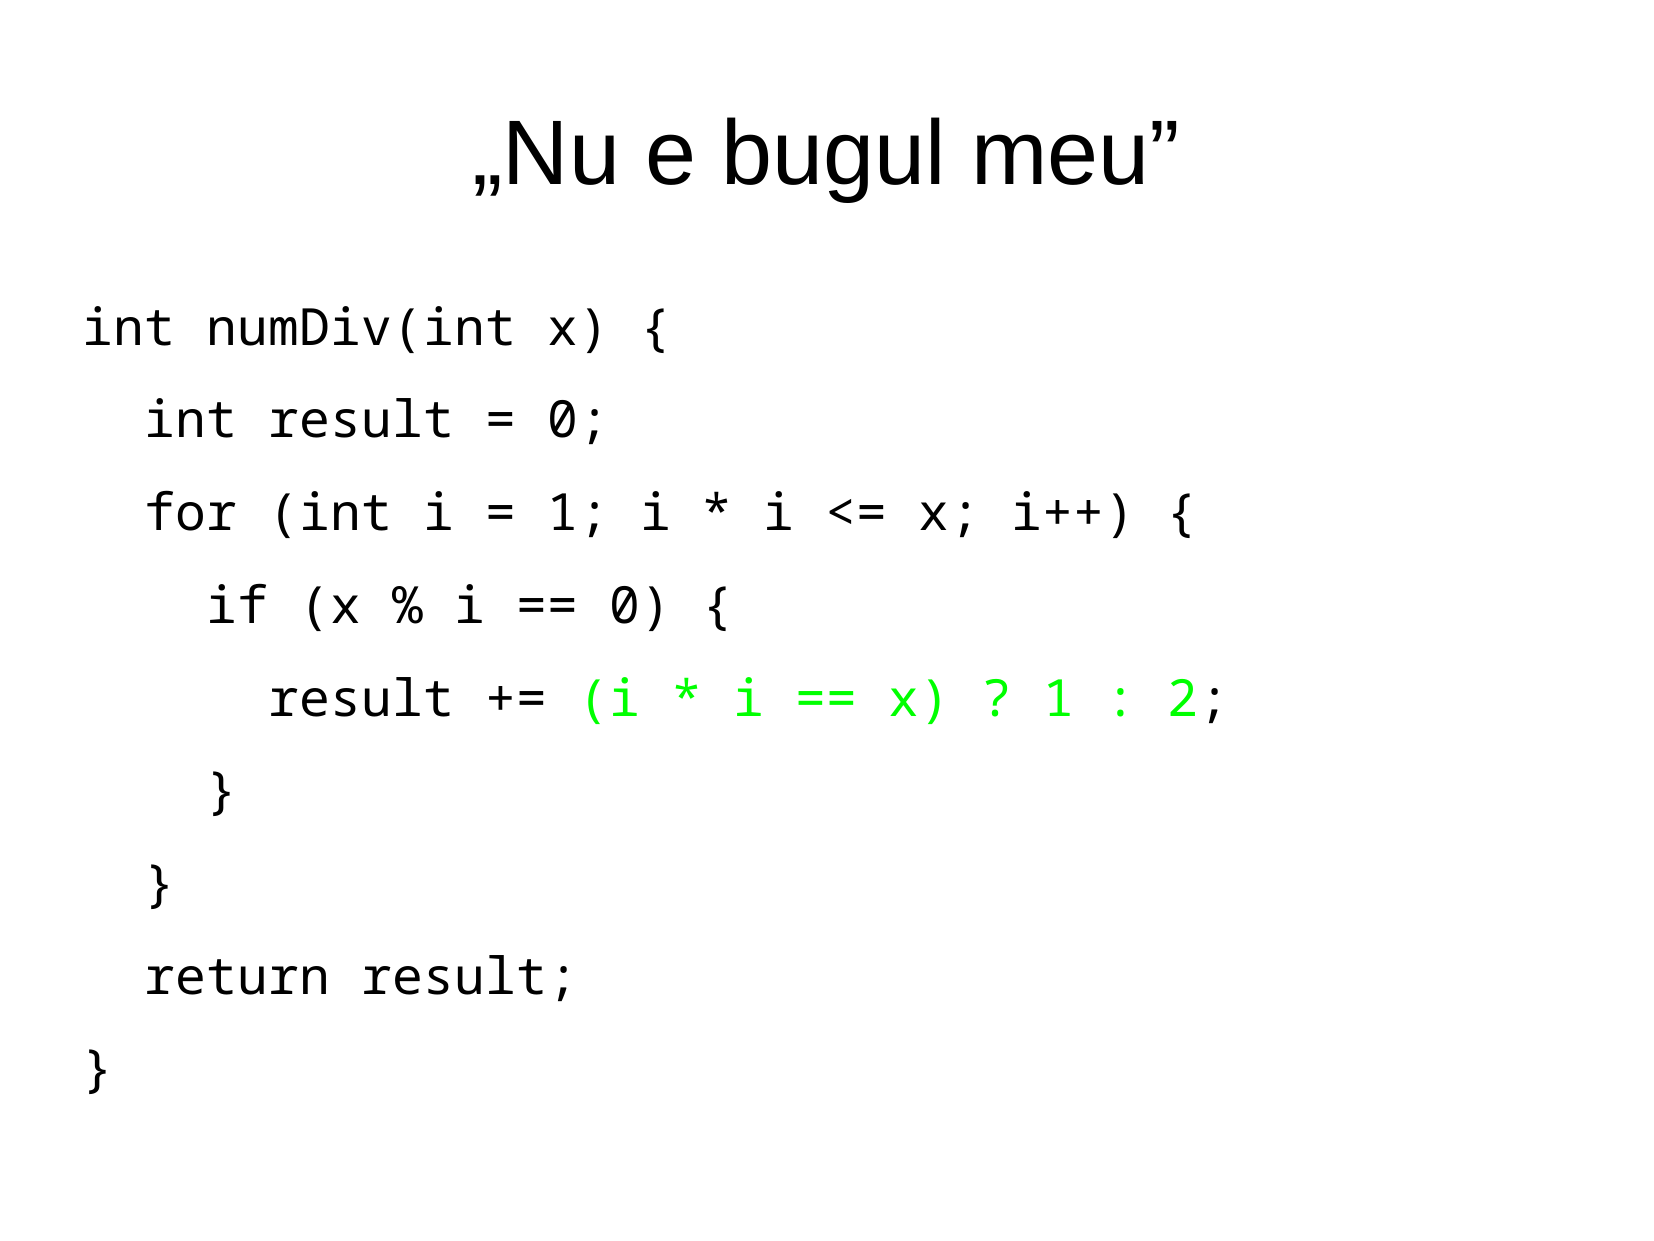

# „Nu e bugul meu”
int numDiv(int x) {
 int result = 0;
 for (int i = 1; i * i <= x; i++) {
 if (x % i == 0) {
 result += (i * i == x) ? 1 : 2;
 }
 }
 return result;
}